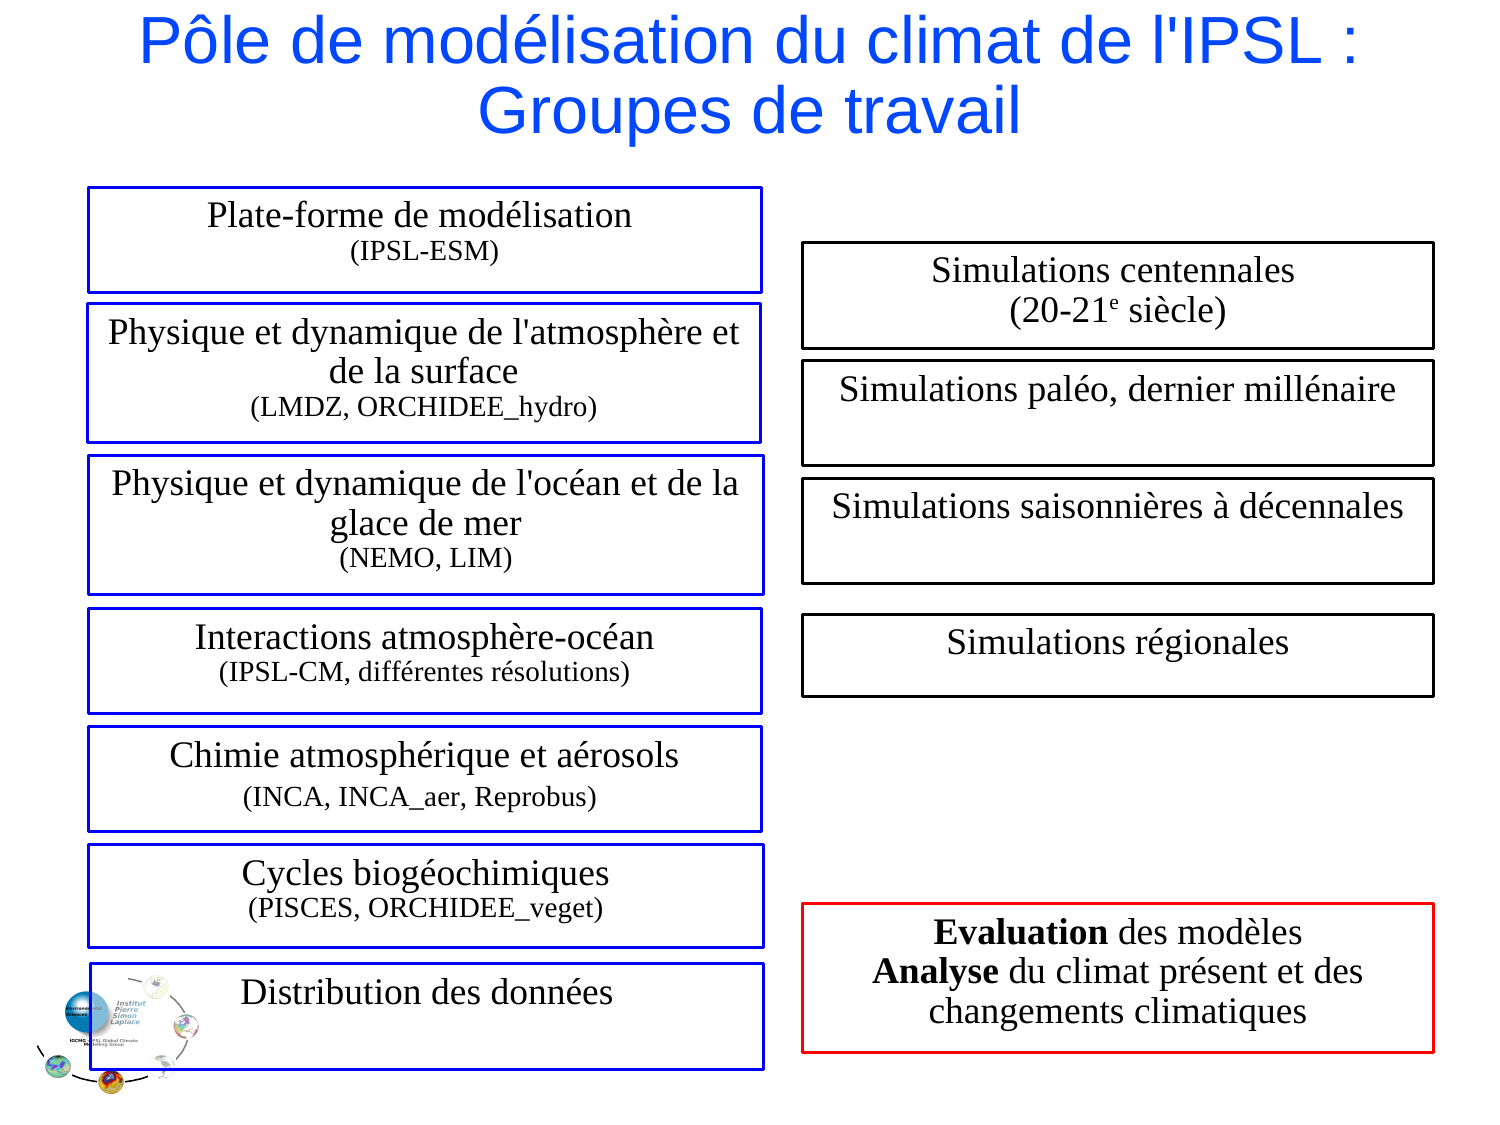

Pôle de modélisation du climat de l'IPSL : Groupes de travail
Plate-forme de modélisation
(IPSL-ESM)
Simulations centennales
(20-21e siècle)
Physique et dynamique de l'atmosphère et de la surface
(LMDZ, ORCHIDEE_hydro)
Simulations paléo, dernier millénaire
Physique et dynamique de l'océan et de la glace de mer
(NEMO, LIM)
Simulations saisonnières à décennales
Interactions atmosphère-océan
(IPSL-CM, différentes résolutions)
Simulations régionales
Chimie atmosphérique et aérosols
(INCA, INCA_aer, Reprobus)
Cycles biogéochimiques
(PISCES, ORCHIDEE_veget)
Evaluation des modèles
Analyse du climat présent et des changements climatiques
Distribution des données